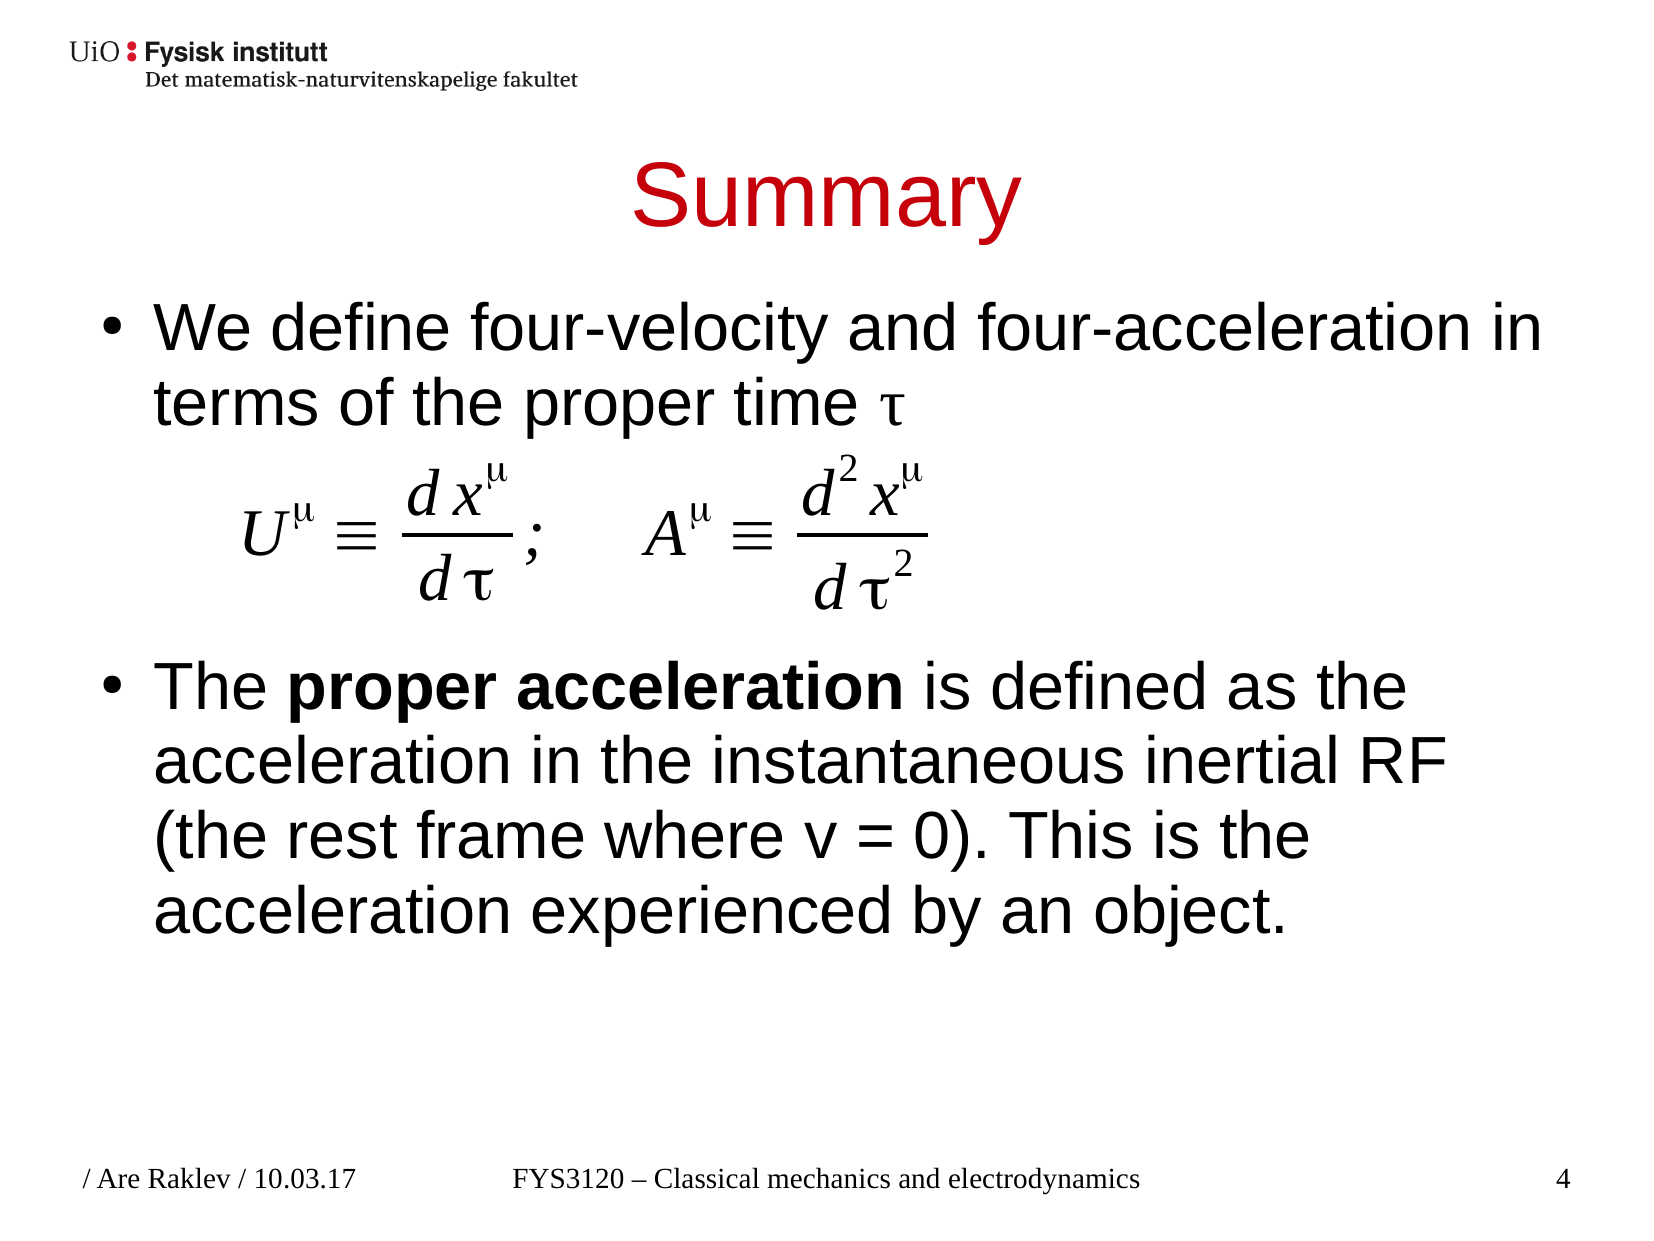

# Summary
We define four-velocity and four-acceleration in terms of the proper time τ
The proper acceleration is defined as the acceleration in the instantaneous inertial RF (the rest frame where v = 0). This is the acceleration experienced by an object.
/ Are Raklev / 10.03.17
FYS3120 – Classical mechanics and electrodynamics
4